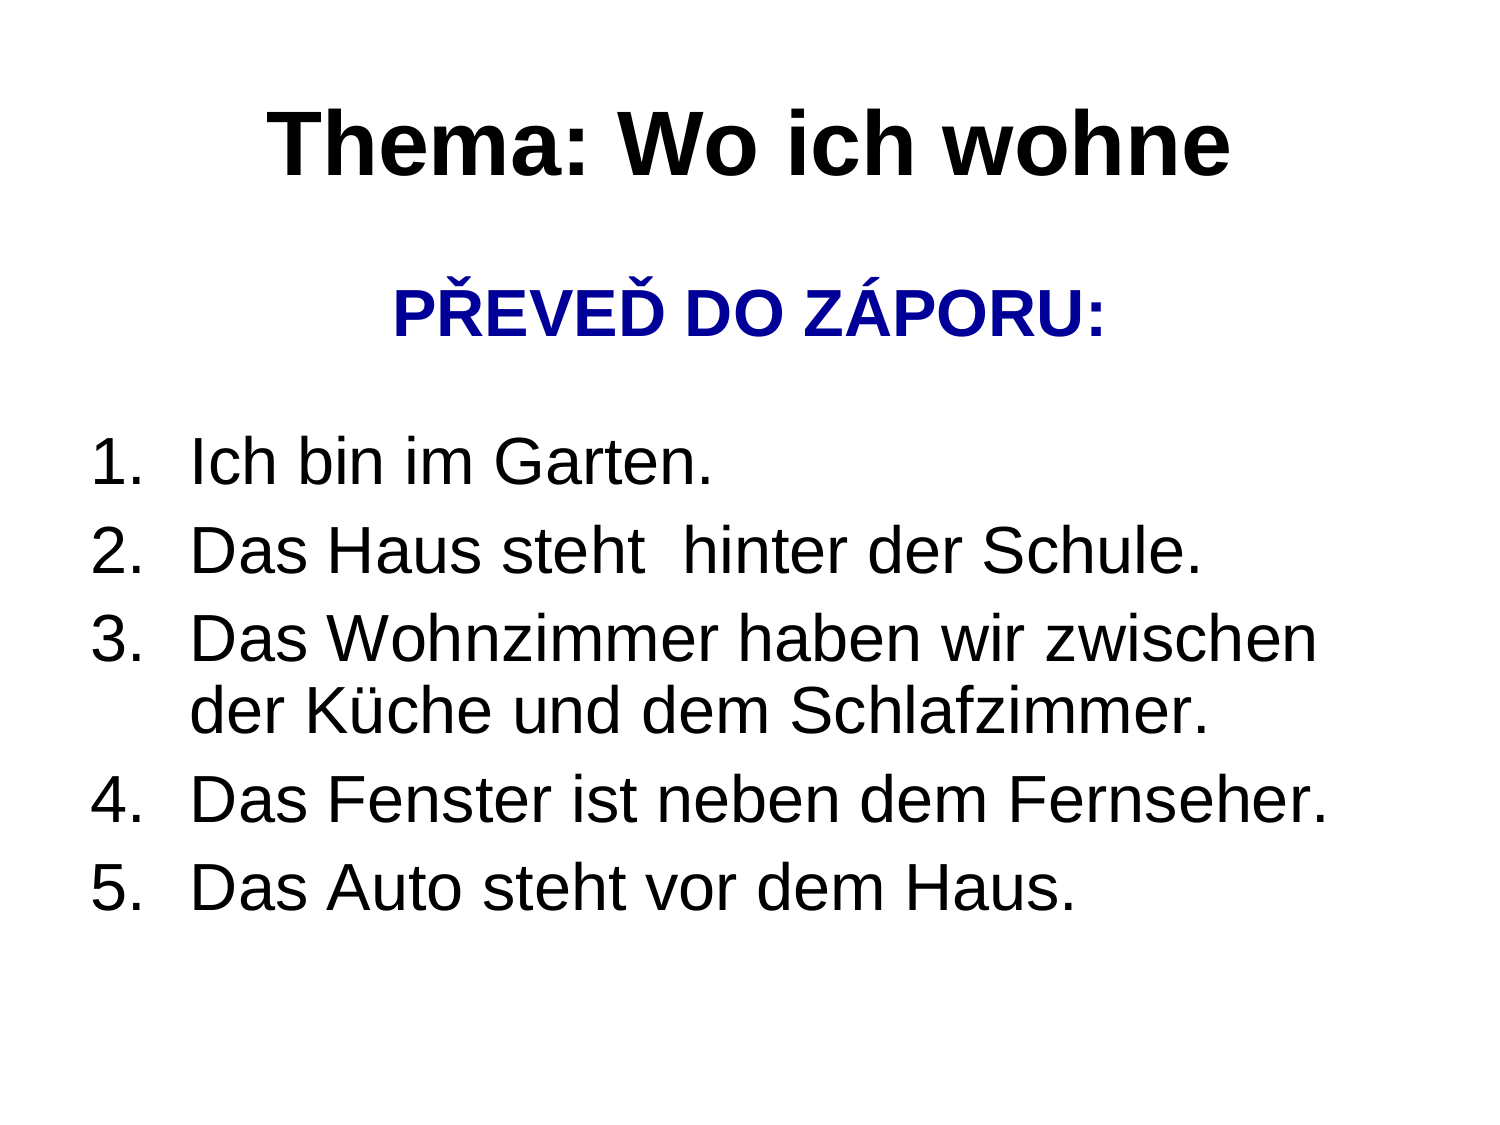

# Thema: Wo ich wohne
PŘEVEĎ DO ZÁPORU:
Ich bin im Garten.
Das Haus steht hinter der Schule.
Das Wohnzimmer haben wir zwischen der Küche und dem Schlafzimmer.
Das Fenster ist neben dem Fernseher.
Das Auto steht vor dem Haus.